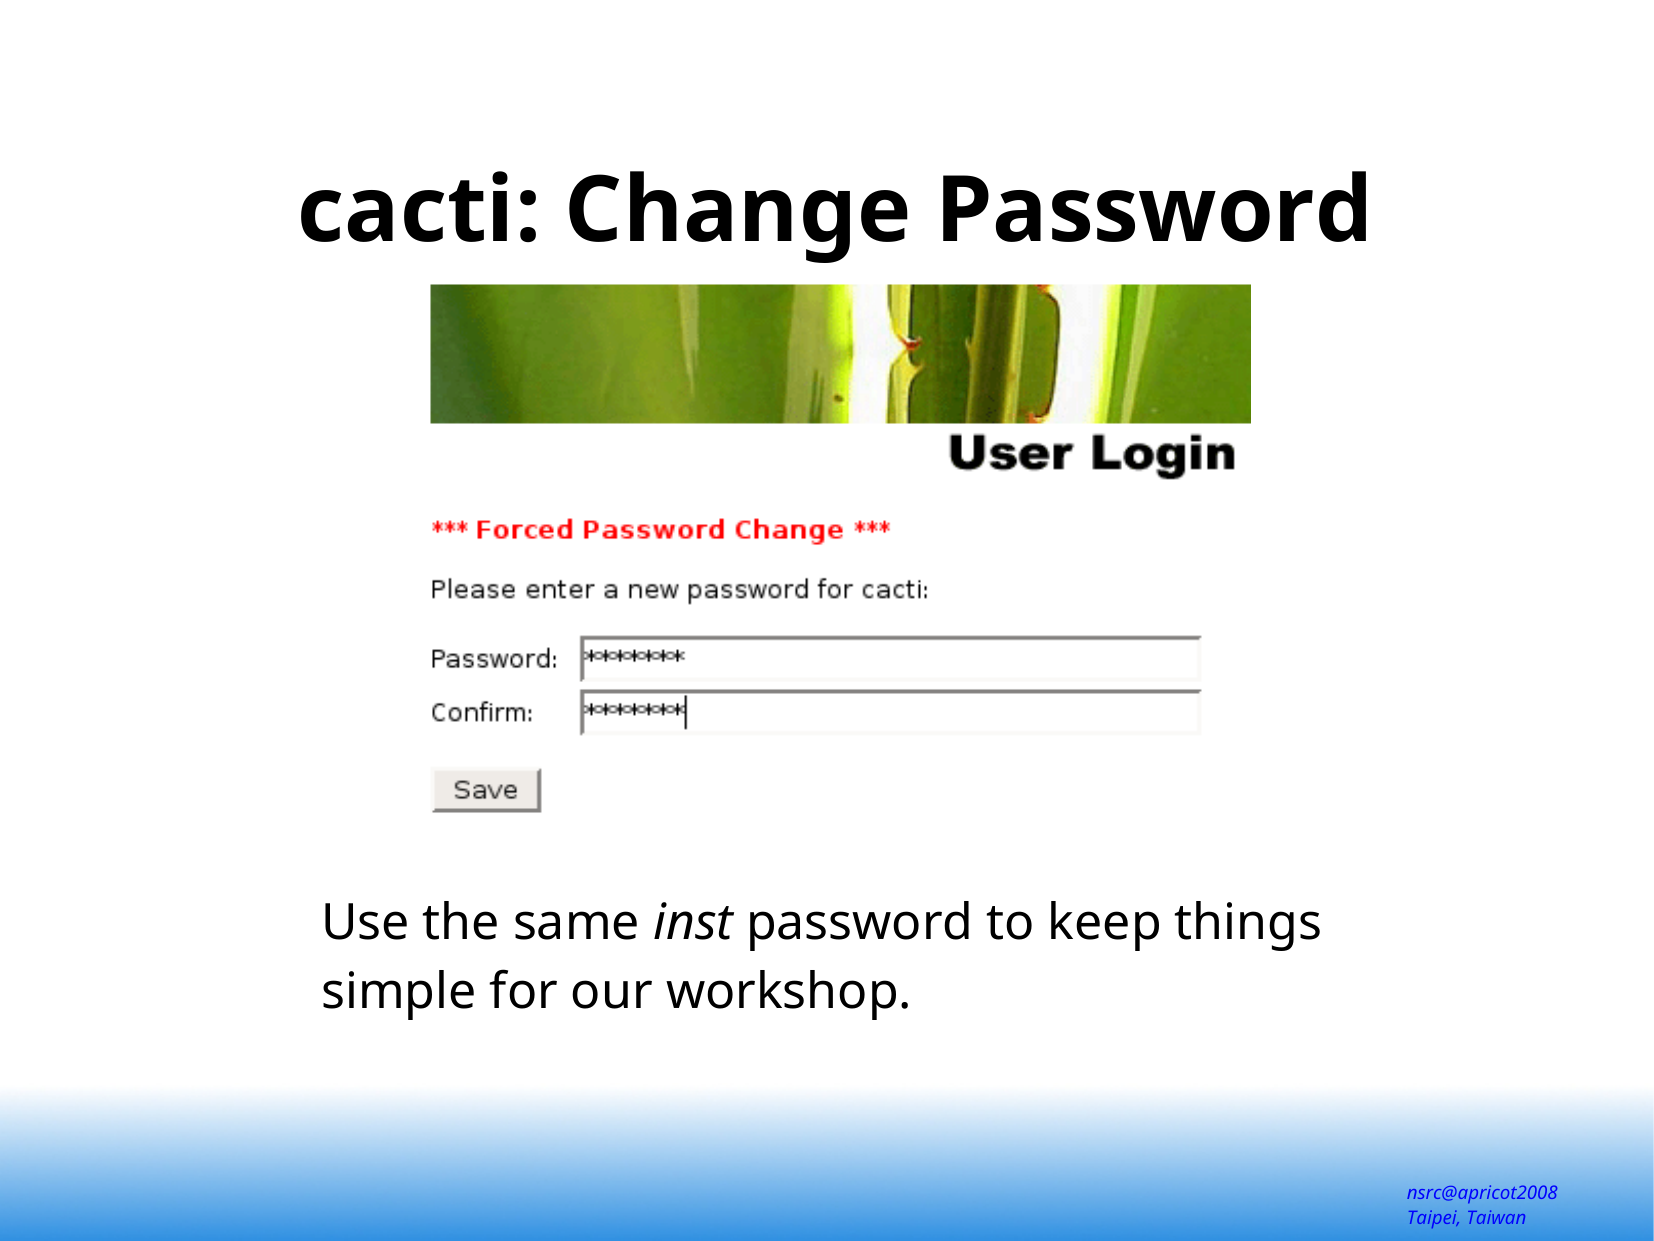

# cacti: Change Password
Use the same inst password to keep things simple for our workshop.